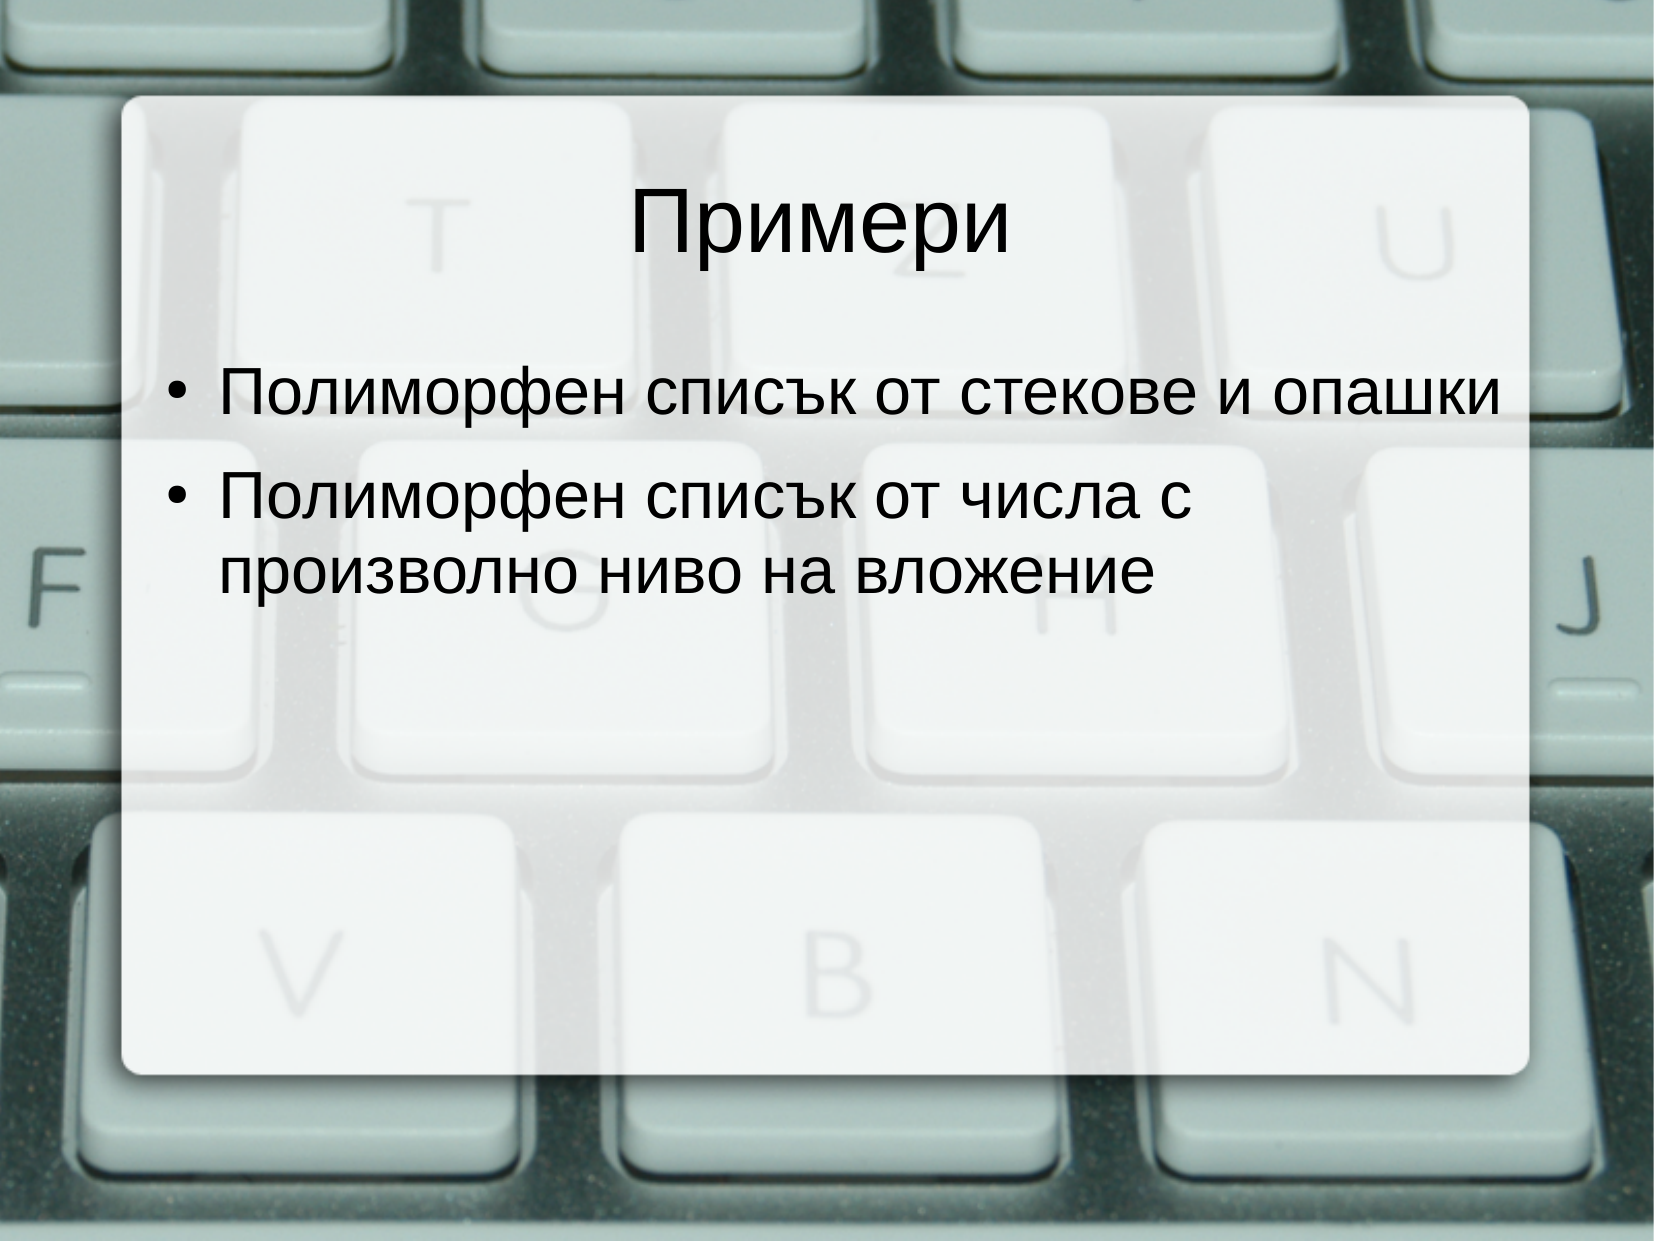

# Примери
Полиморфен списък от стекове и опашки
Полиморфен списък от числа с произволно ниво на вложение